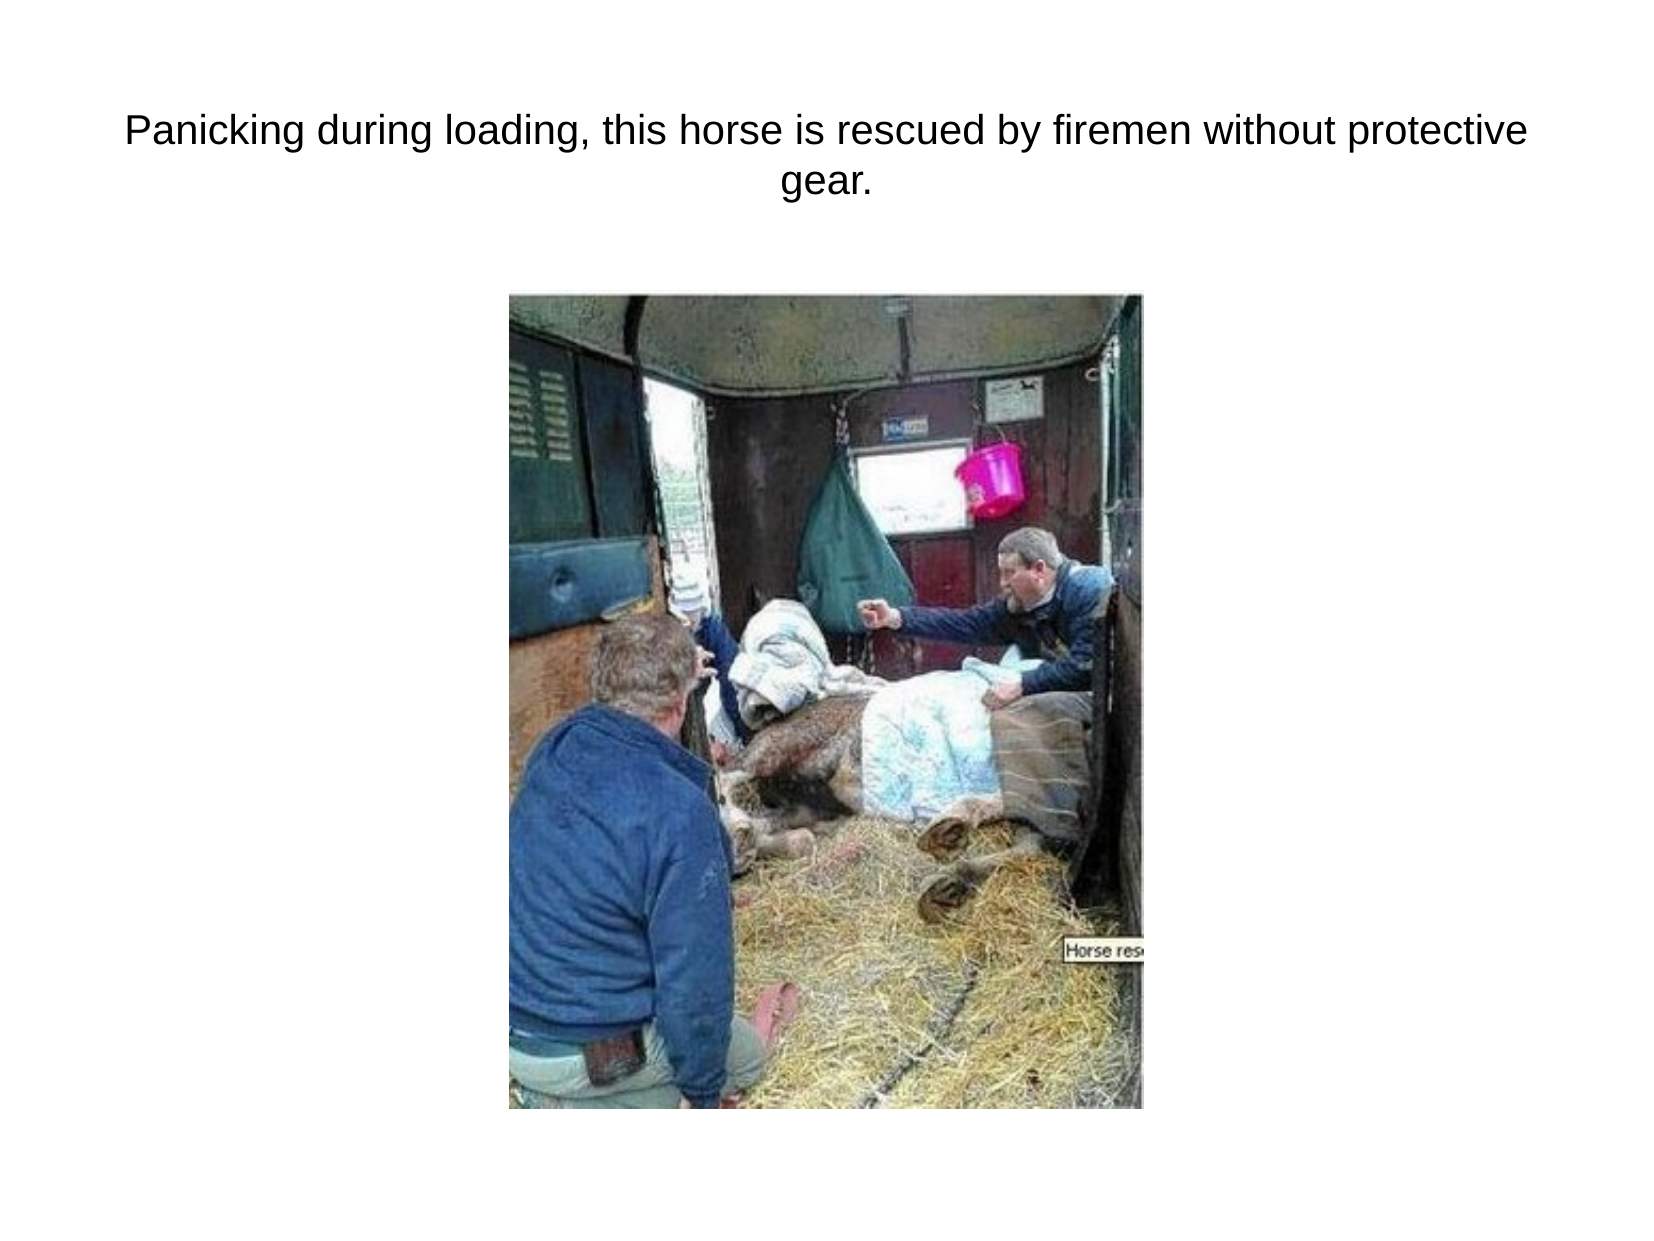

# Panicking during loading, this horse is rescued by firemen without protective gear.